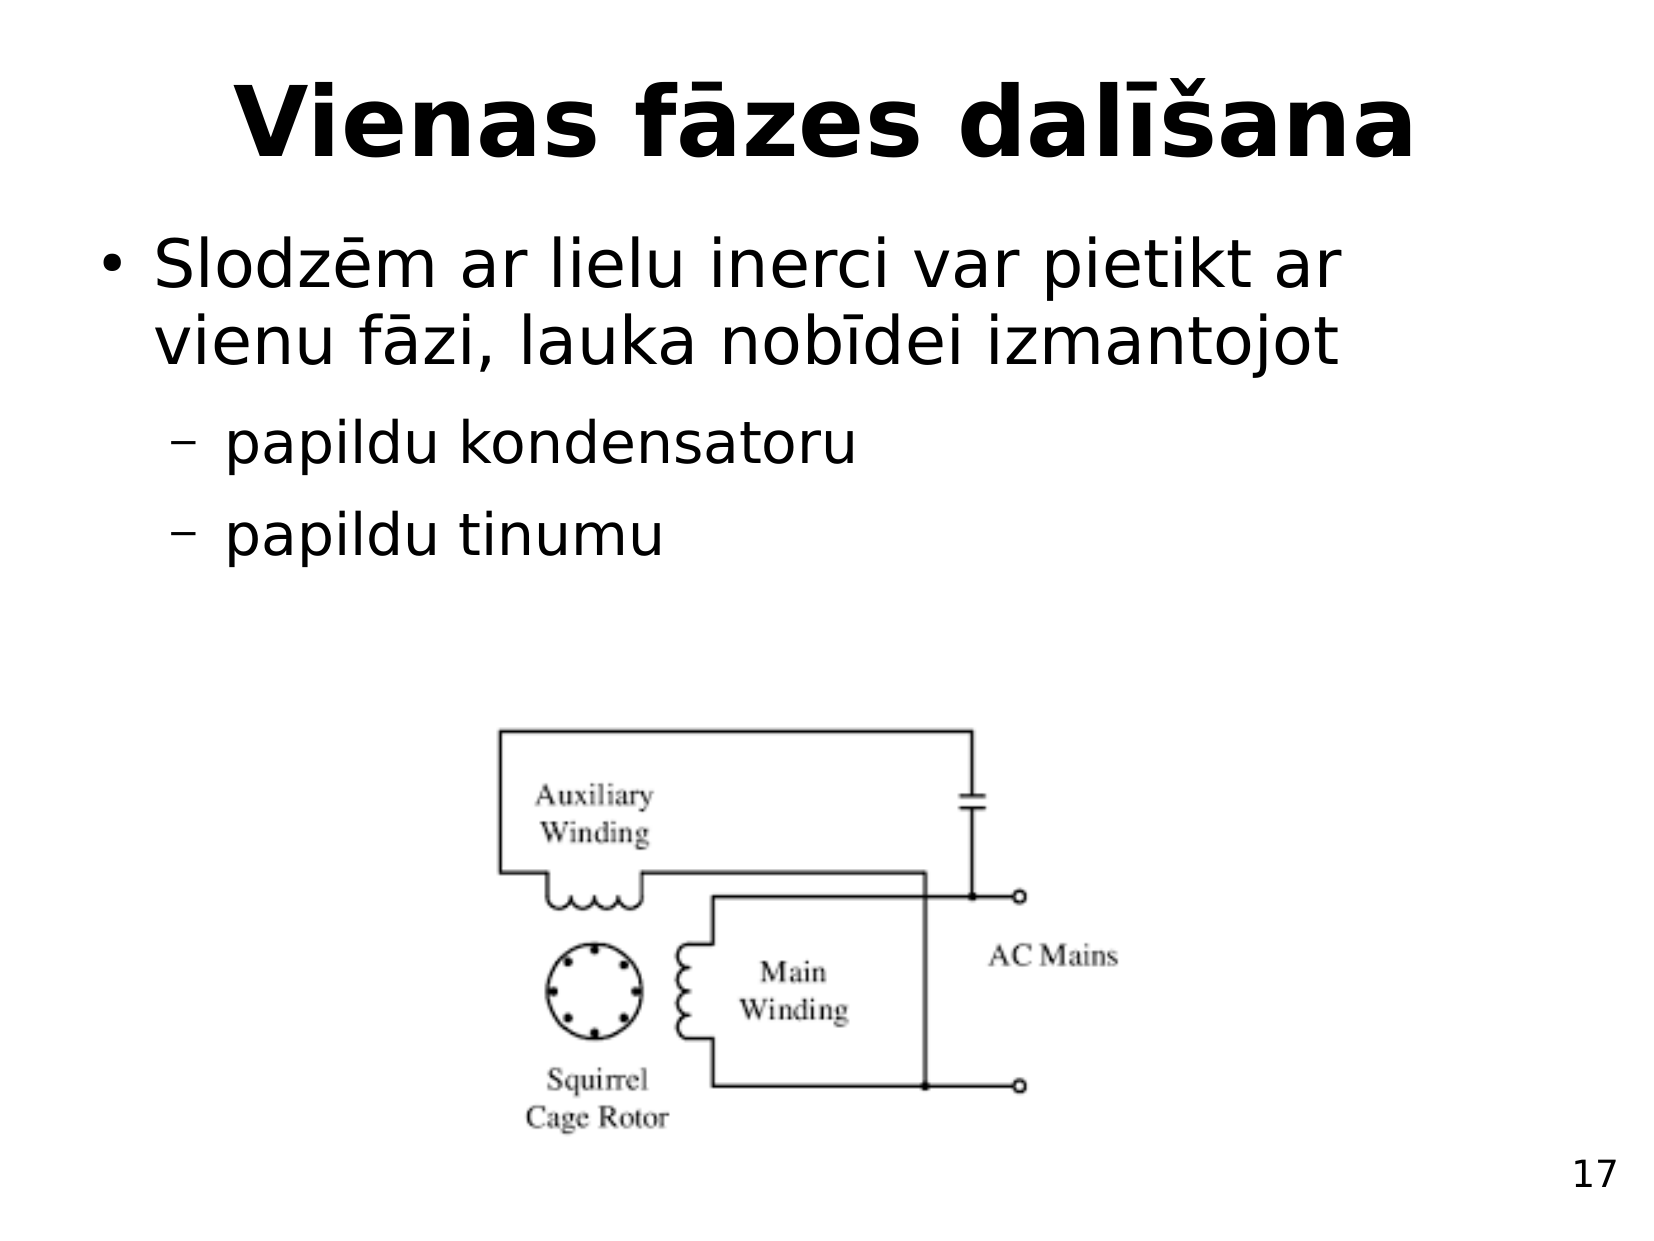

# Vienas fāzes dalīšana
Slodzēm ar lielu inerci var pietikt ar vienu fāzi, lauka nobīdei izmantojot
papildu kondensatoru
papildu tinumu